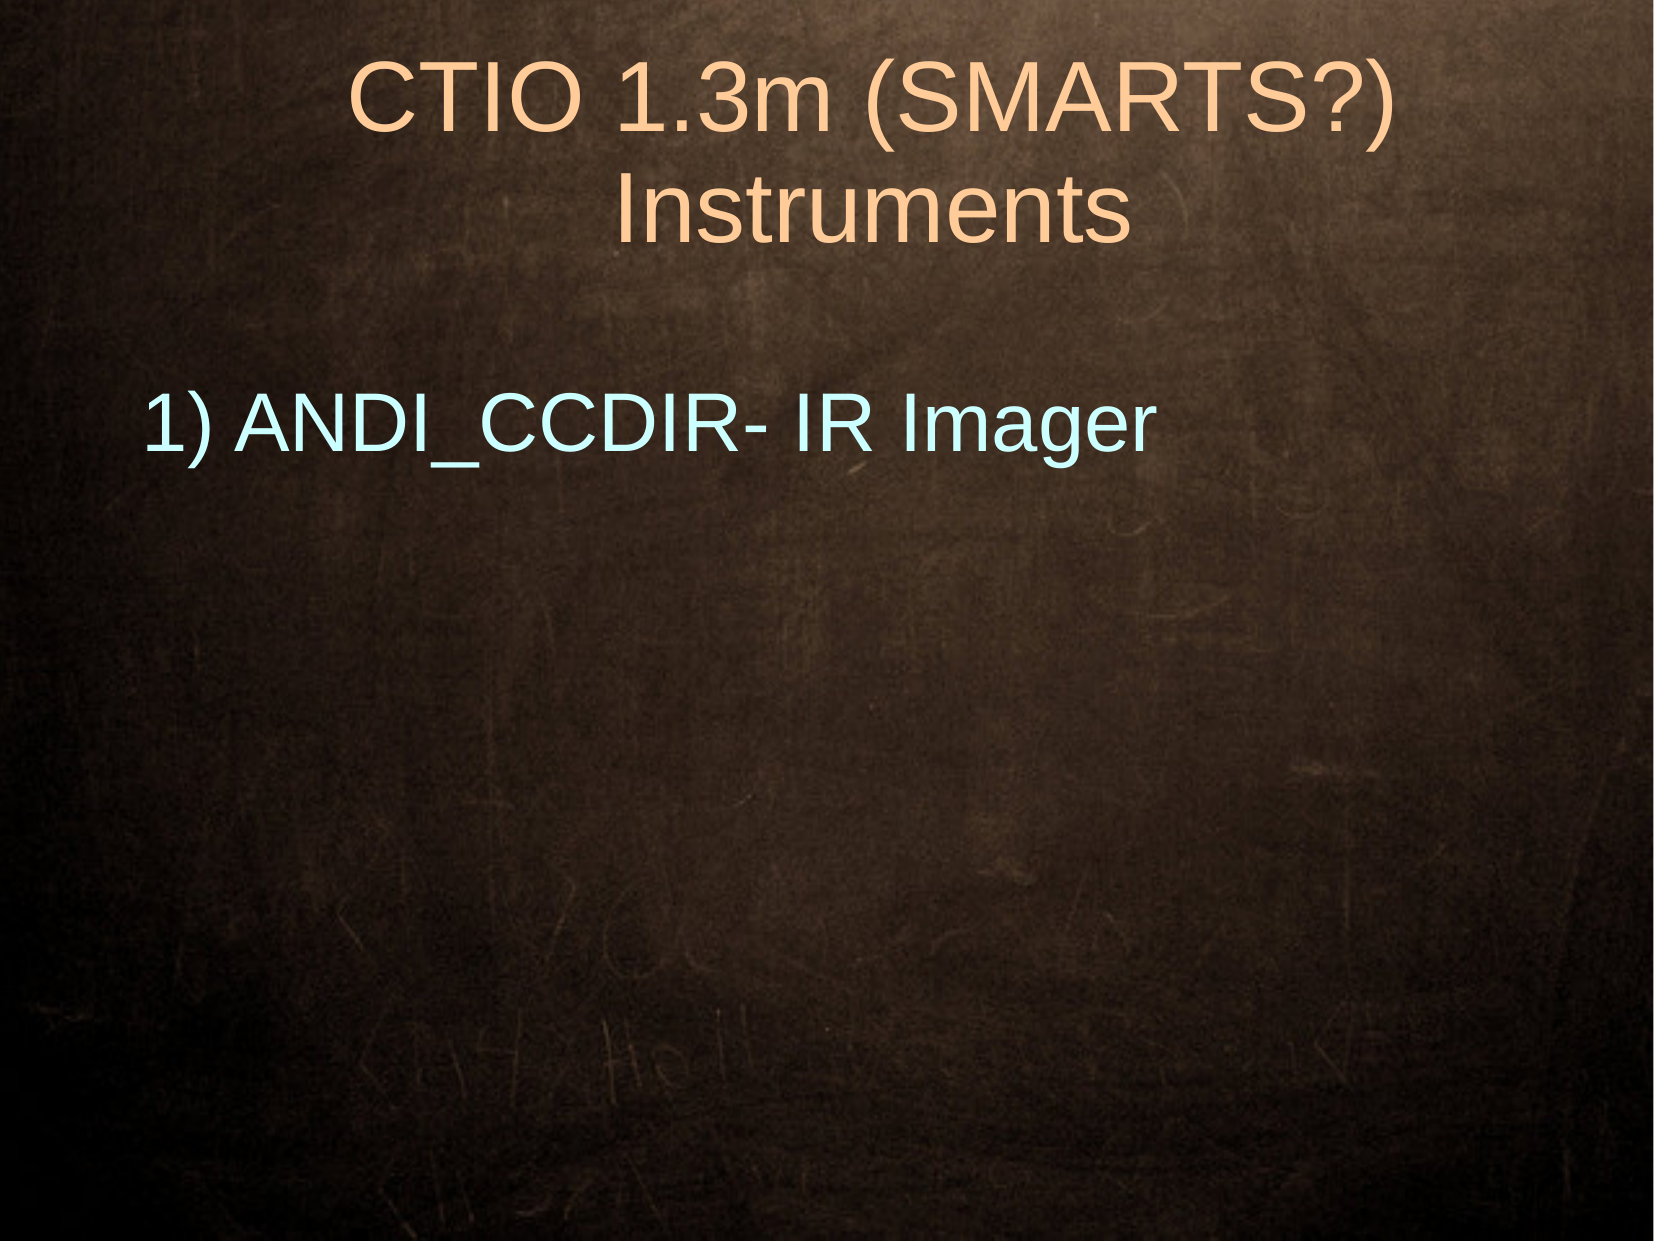

CTIO 1.3m (SMARTS?) Instruments
1) ANDI_CCDIR- IR Imager